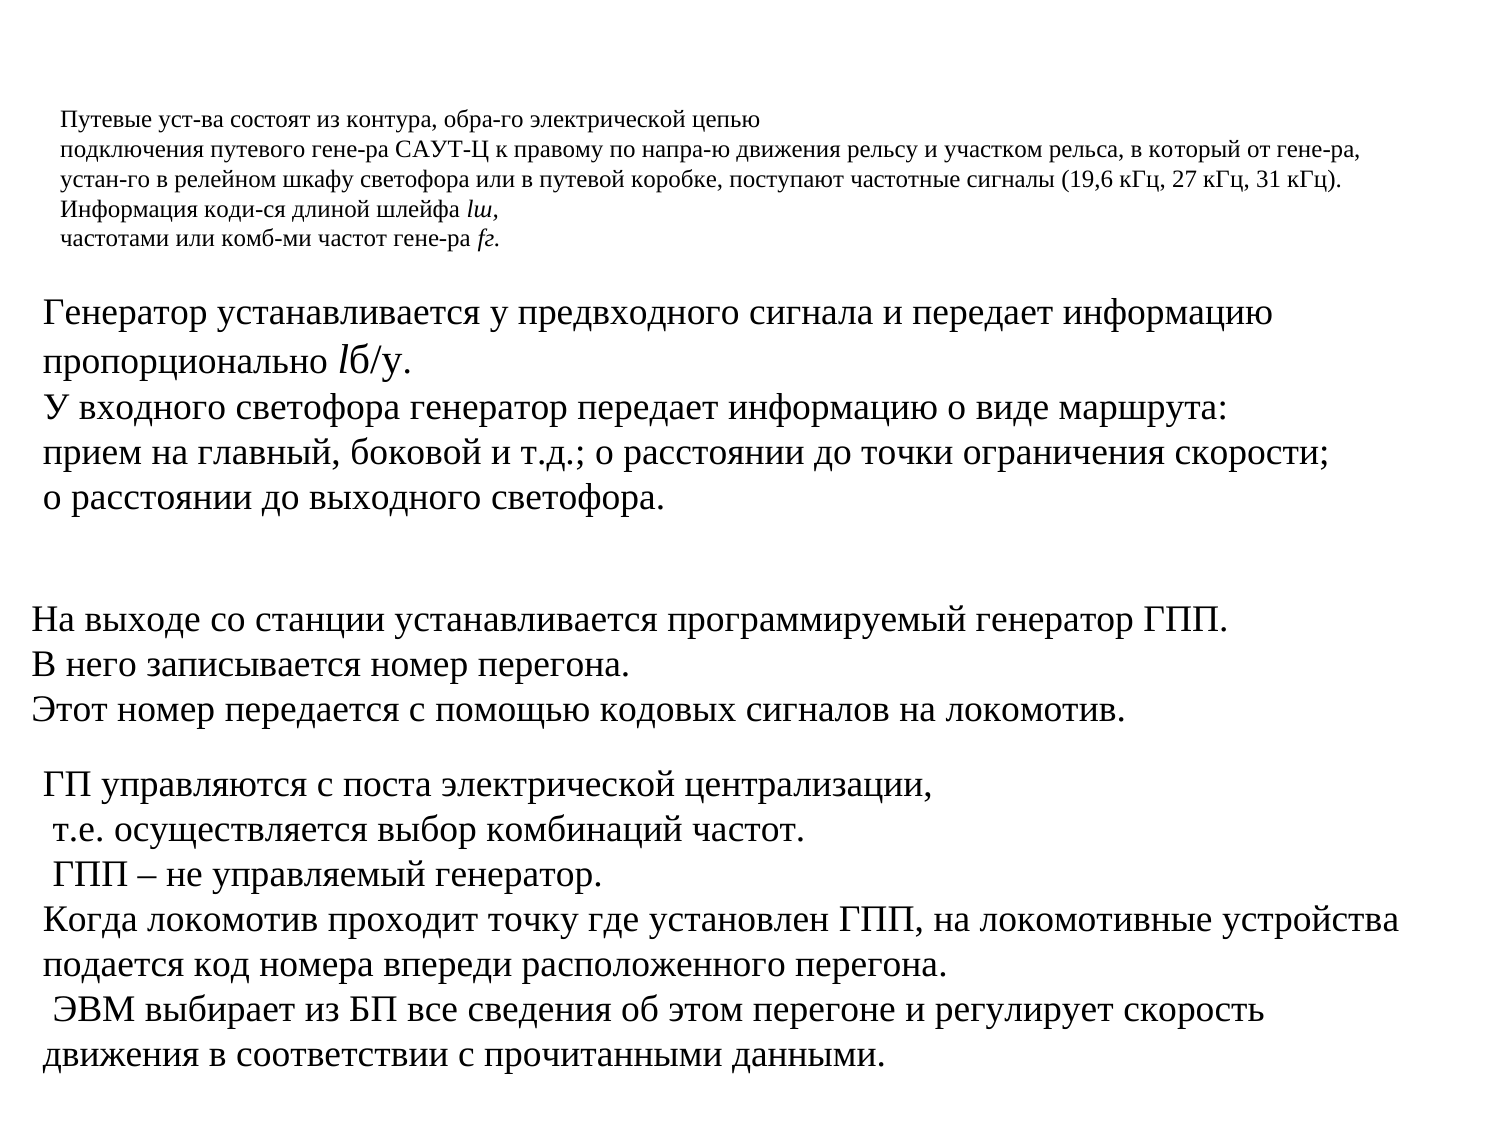

Путевые уст-ва состоят из контура, обра-го электрической цепью
подключения путевого гене-ра САУТ-Ц к правому по напра-ю движения рельсу и участком рельса, в ко­то­рый от гене-ра,
устан-го в релейном шкафу светофора или в путевой коробке, поступают частотные сигналы (19,6 кГц, 27 кГц, 31 кГц).
Информация коди-ся длиной шлейфа lш,
частотами или комб-ми частот гене-ра fг.
Генератор устанавливается у предвходного сигнала и передает информацию
пропорционально lб/у.
У входного светофора генератор передает информацию о виде маршрута:
прием на главный, боковой и т.д.; о расстоянии до точки ограничения скорости;
о расстоянии до выходного светофора.
На выходе со станции устанавливается программируемый генератор ГПП.
В него записывается номер перегона.
Этот номер передается с помощью кодовых сигналов на локомотив.
ГП управляются с поста электрической централизации,
 т.е. осуществляется выбор комбинаций частот.
 ГПП – не управляемый генератор.
Когда локомотив проходит точку где установлен ГПП, на локомотивные устройства
подается код номера впереди расположенного перегона.
 ЭВМ выбирает из БП все сведения об этом перегоне и регулирует скорость
движения в соответствии с прочитанными данными.